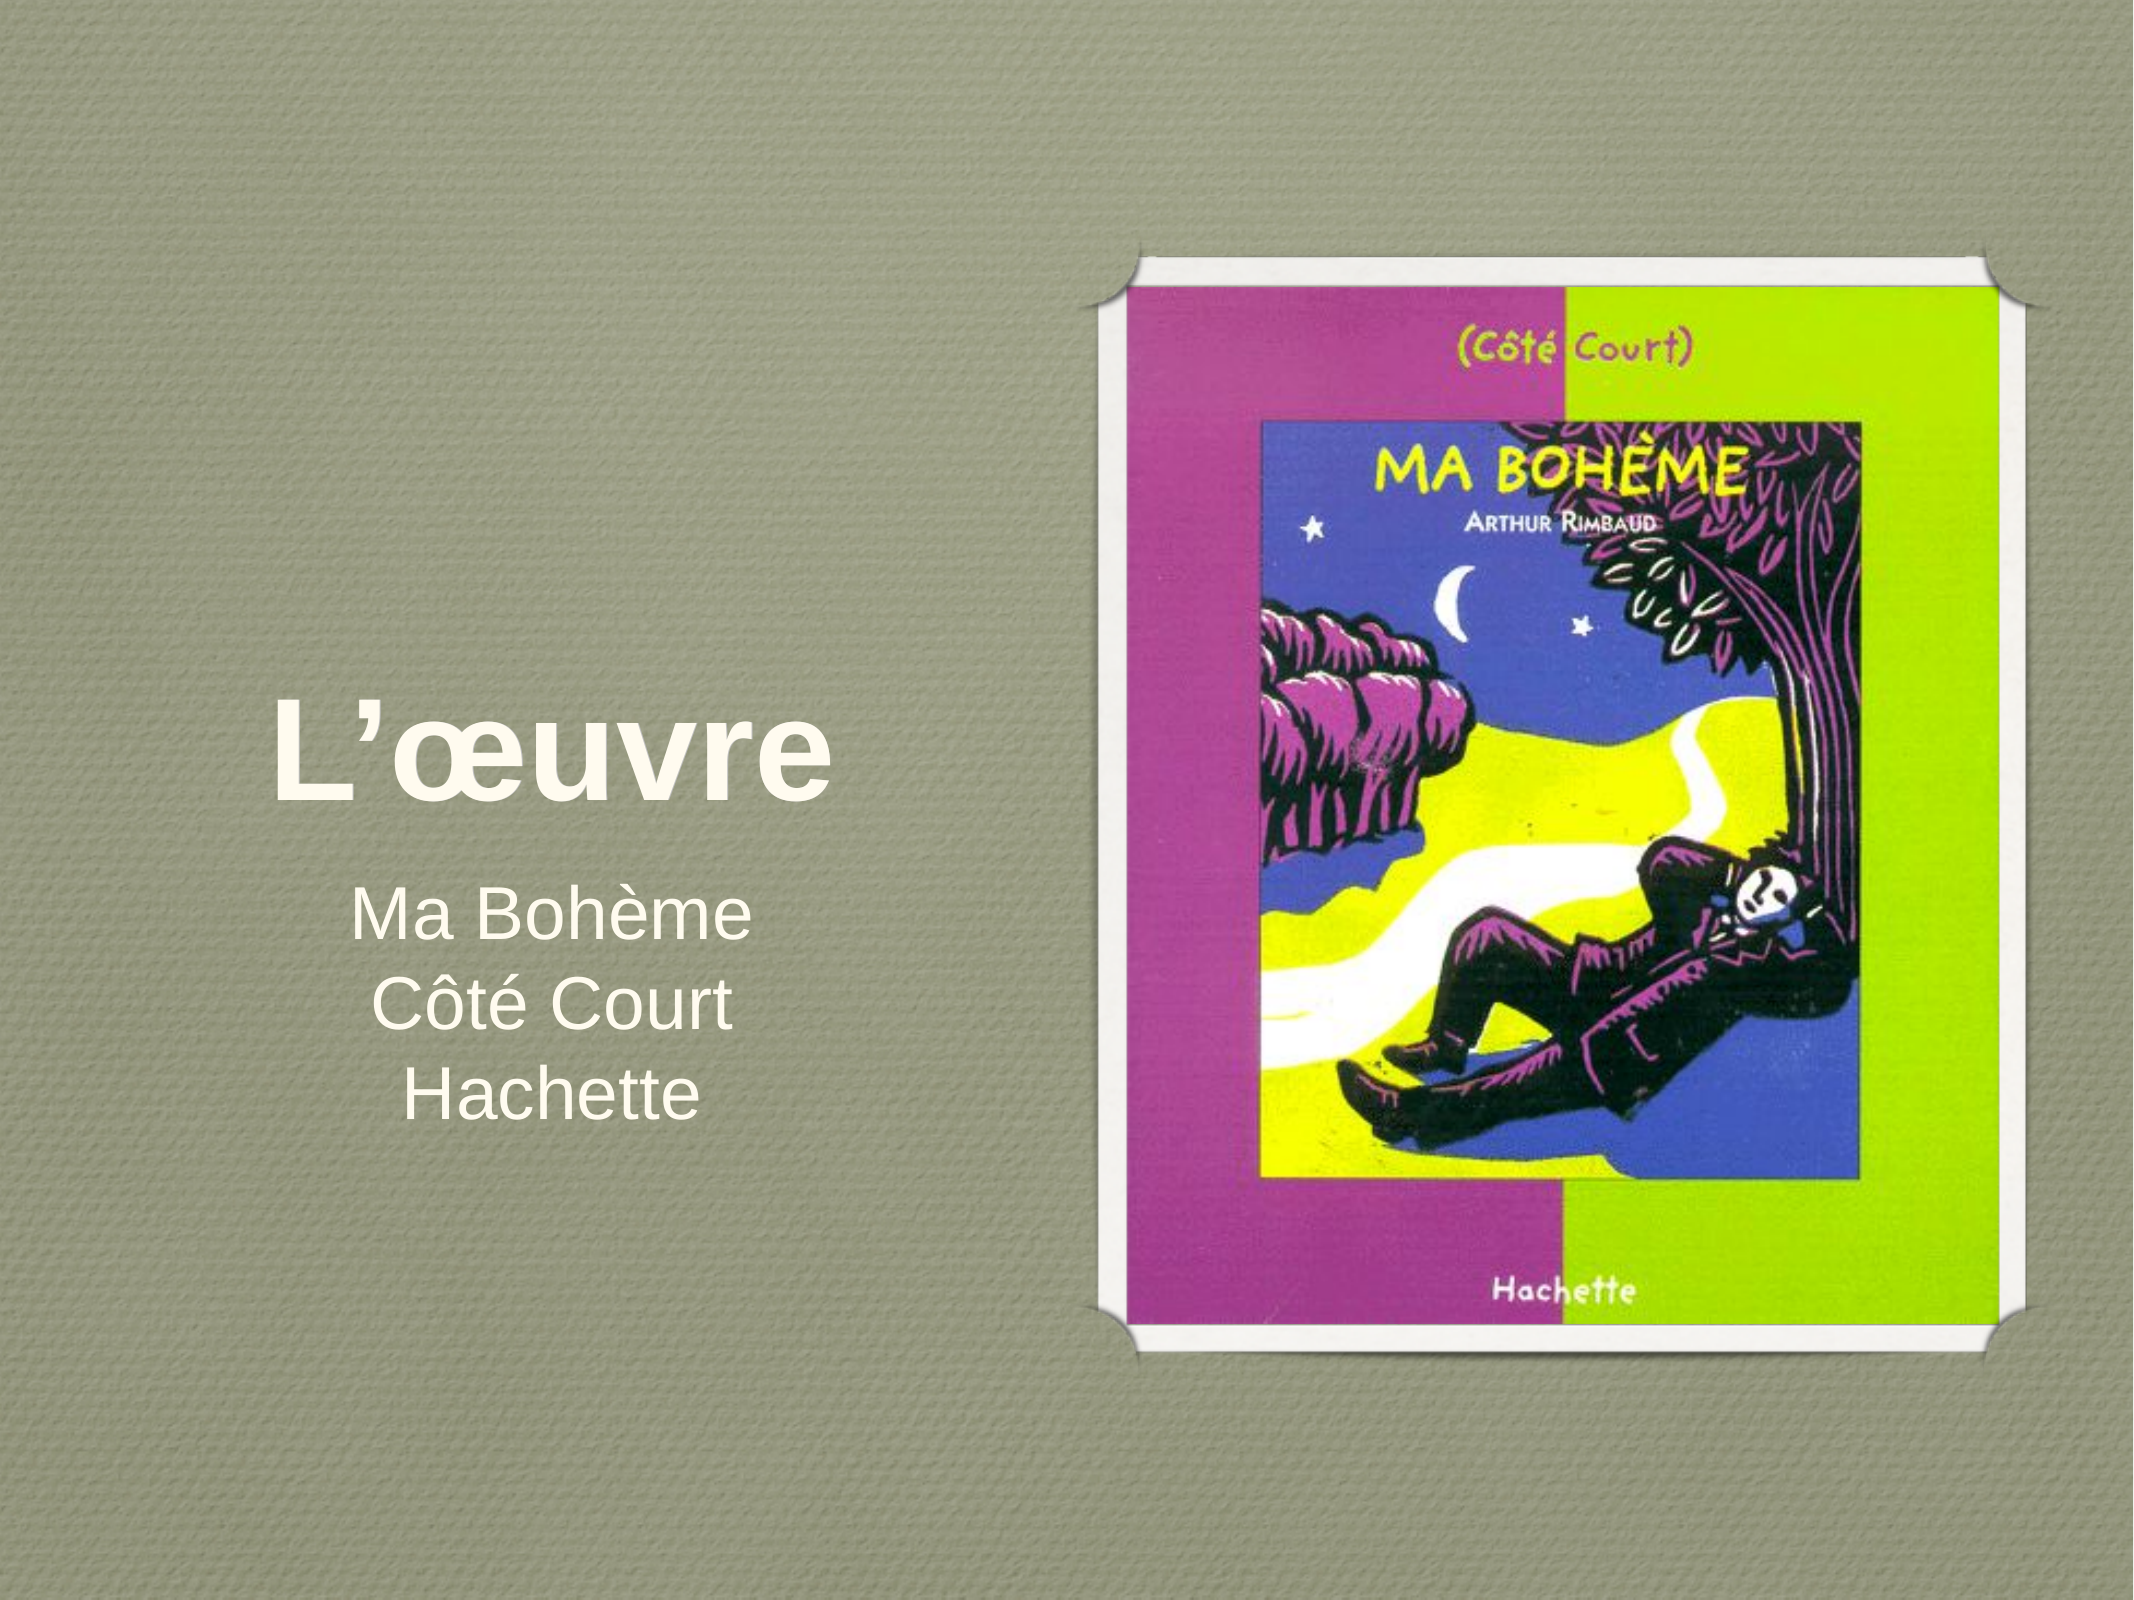

L’œuvre
# Ma Bohème
Côté Court
Hachette